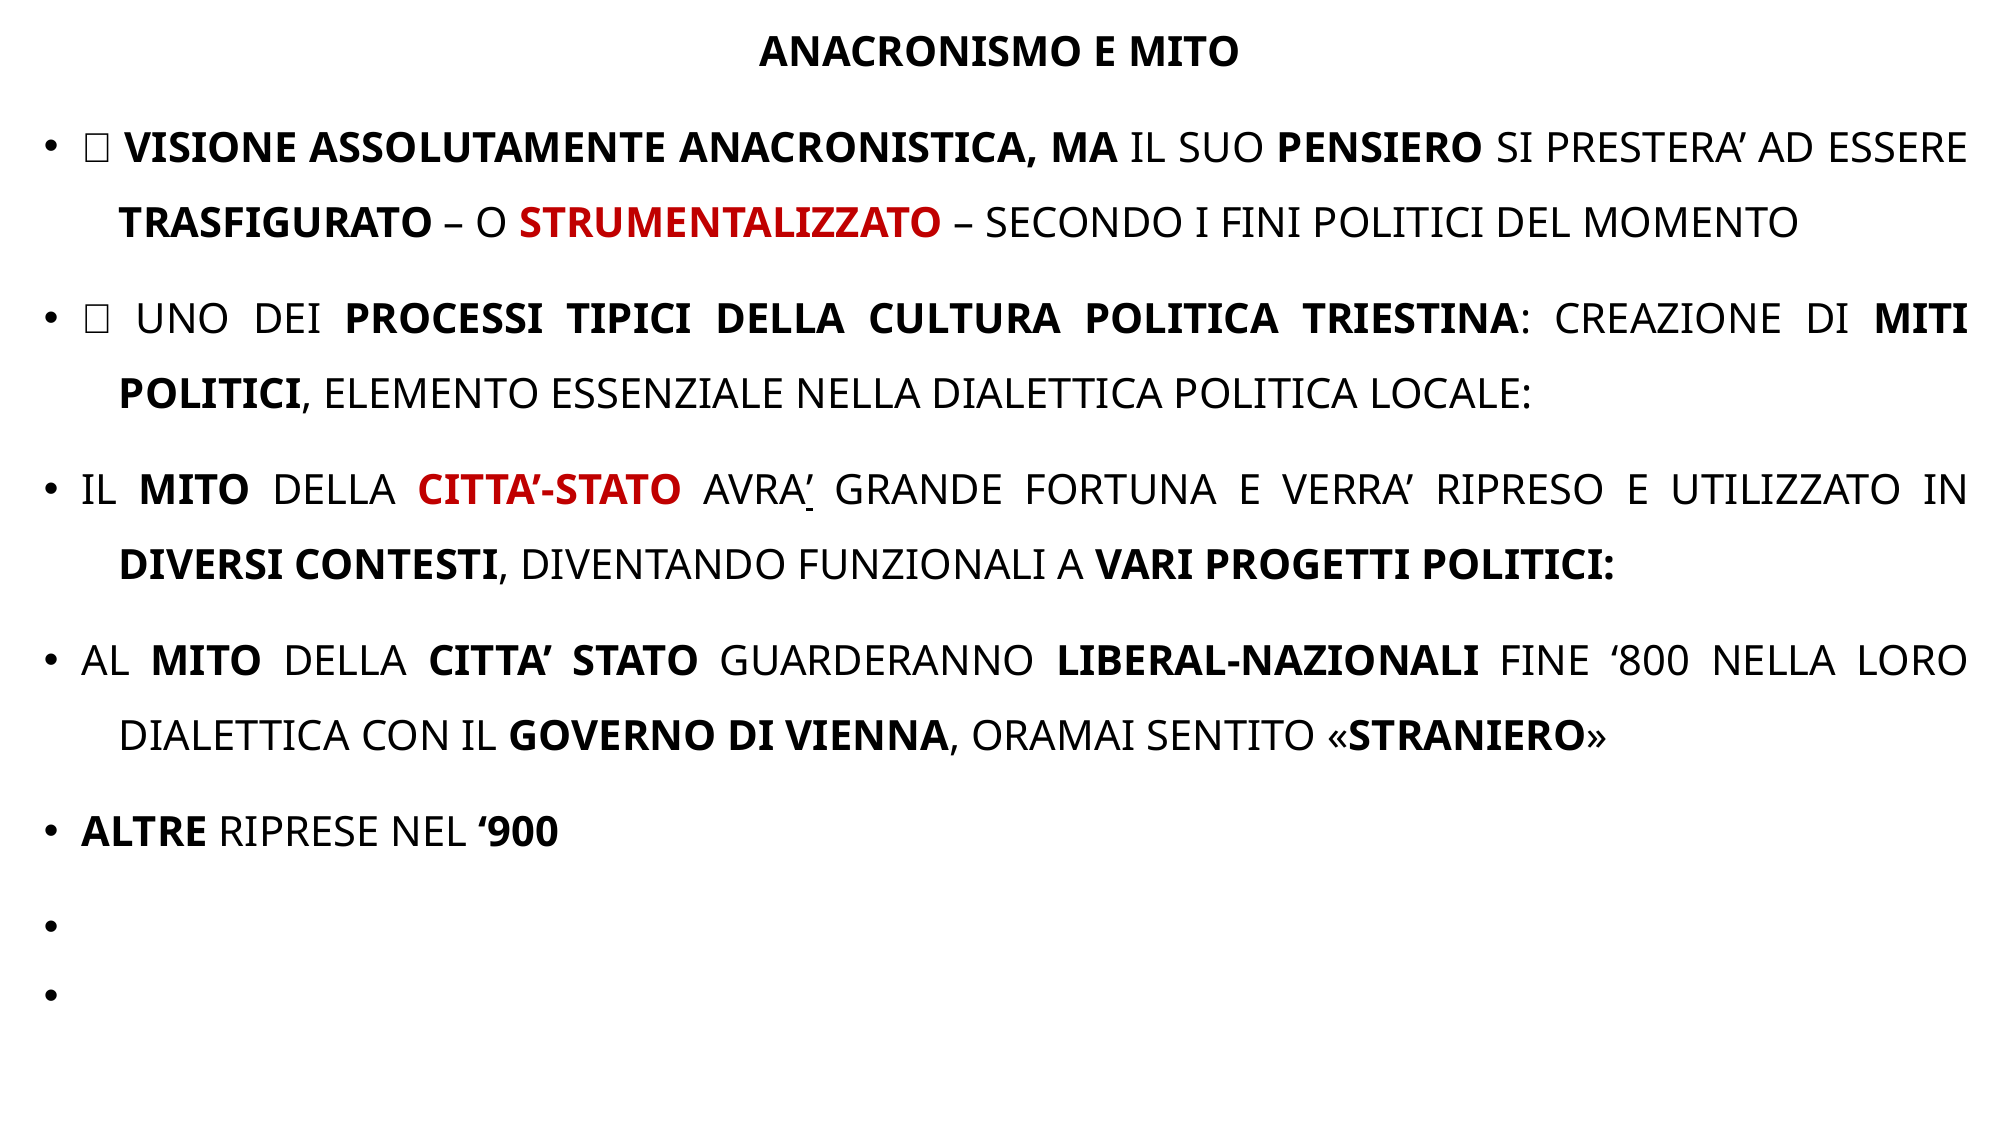

# ANACRONISMO E MITO
 VISIONE ASSOLUTAMENTE ANACRONISTICA, MA IL SUO PENSIERO SI PRESTERA’ AD ESSERE TRASFIGURATO – O STRUMENTALIZZATO – SECONDO I FINI POLITICI DEL MOMENTO
 UNO DEI PROCESSI TIPICI DELLA CULTURA POLITICA TRIESTINA: CREAZIONE DI MITI POLITICI, ELEMENTO ESSENZIALE NELLA DIALETTICA POLITICA LOCALE:
IL MITO DELLA CITTA’-STATO AVRA’ GRANDE FORTUNA E VERRA’ RIPRESO E UTILIZZATO IN DIVERSI CONTESTI, DIVENTANDO FUNZIONALI A VARI PROGETTI POLITICI:
AL MITO DELLA CITTA’ STATO GUARDERANNO LIBERAL-NAZIONALI FINE ‘800 NELLA LORO DIALETTICA CON IL GOVERNO DI VIENNA, ORAMAI SENTITO «STRANIERO»
ALTRE RIPRESE NEL ‘900